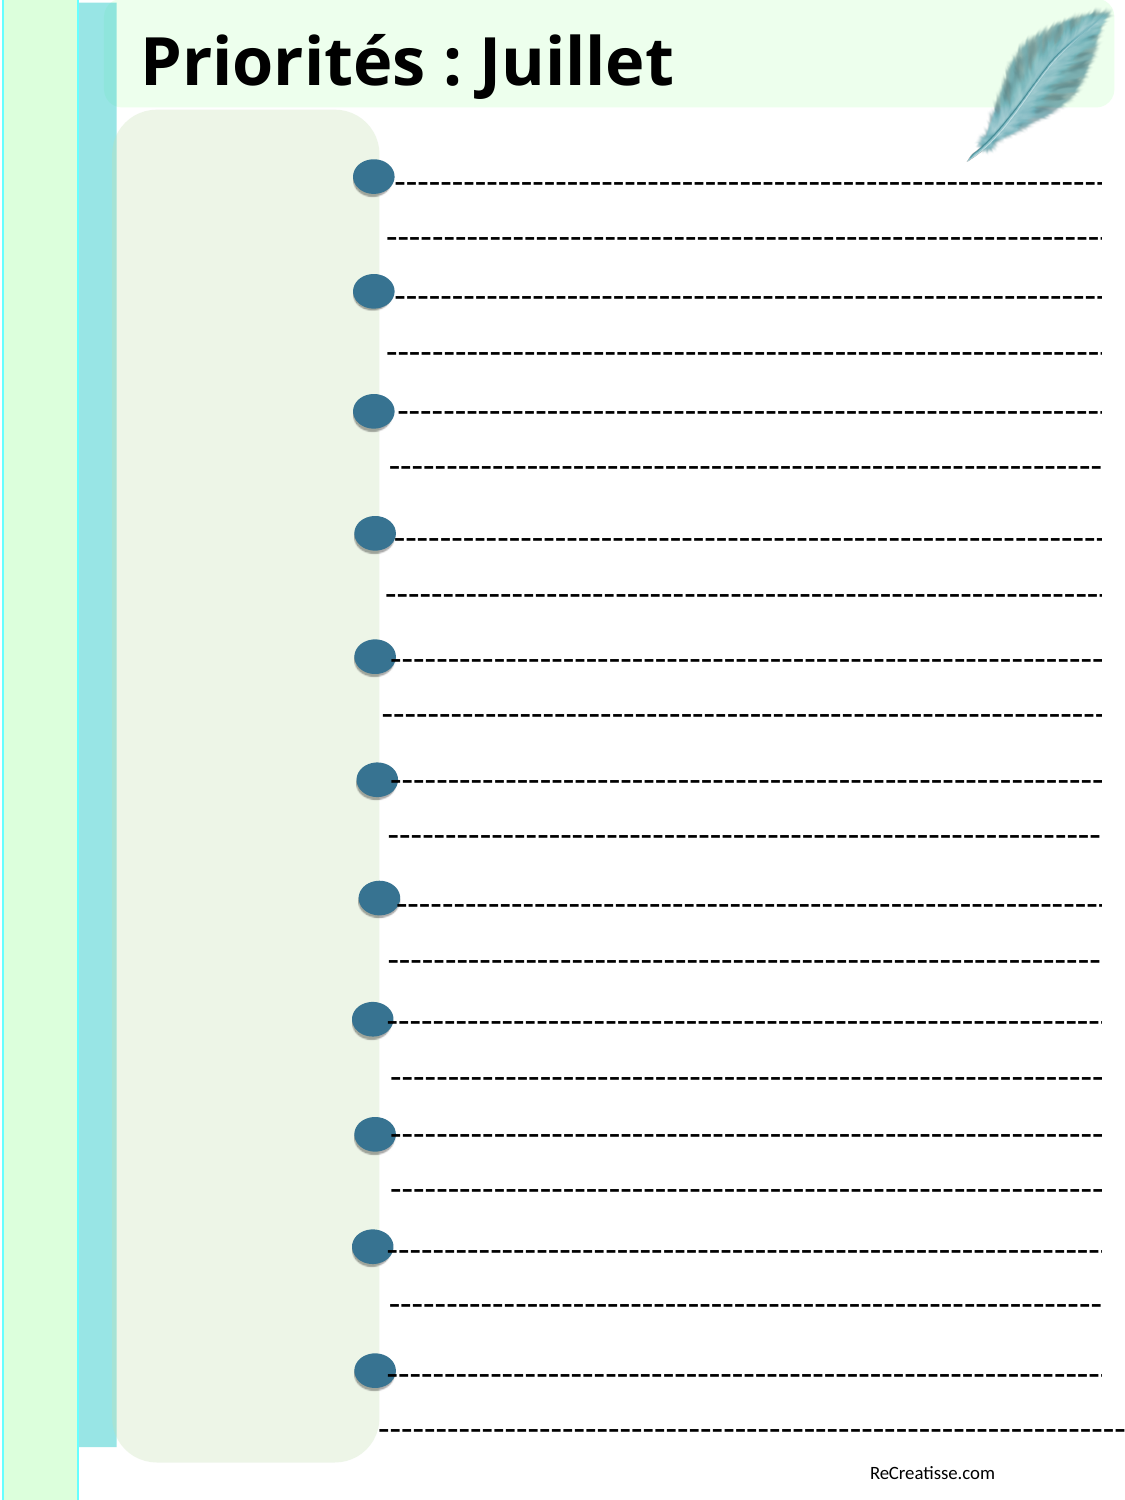

Priorités : Juillet
--------------------------------------------------------------------------------------
--------------------------------------------------------------------------------------
--------------------------------------------------------------------------------------
--------------------------------------------------------------------------------------
--------------------------------------------------------------------------------------
--------------------------------------------------------------------------------------
--------------------------------------------------------------------------------------
--------------------------------------------------------------------------------------
--------------------------------------------------------------------------------------
--------------------------------------------------------------------------------------
--------------------------------------------------------------------------------------
--------------------------------------------------------------------------------------
--------------------------------------------------------------------------------------
--------------------------------------------------------------------------------------
--------------------------------------------------------------------------------------
--------------------------------------------------------------------------------------
--------------------------------------------------------------------------------------
--------------------------------------------------------------------------------------
--------------------------------------------------------------------------------------
--------------------------------------------------------------------------------------
--------------------------------------------------------------------------------------
--------------------------------------------------------------------------------------
ReCreatisse.com